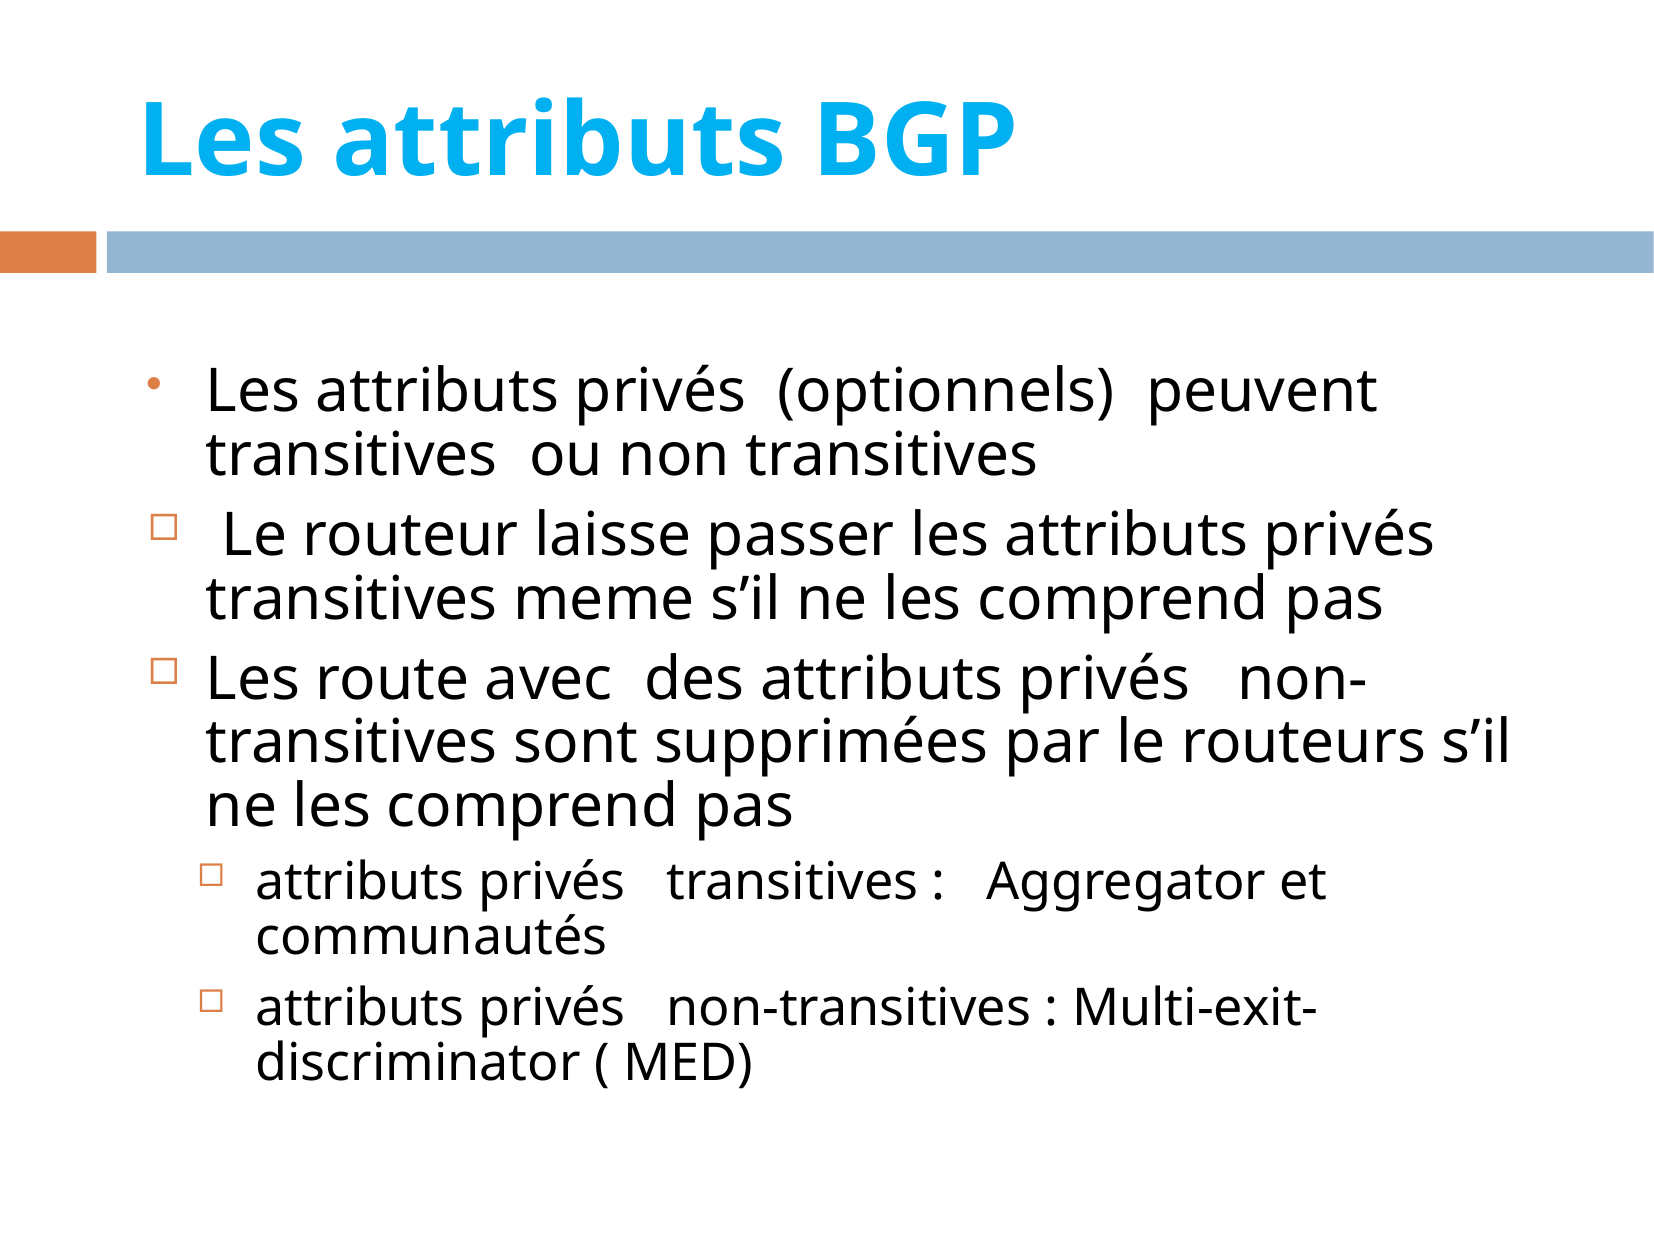

# Les attributs BGP
Les attributs privés (optionnels) peuvent transitives ou non transitives
 Le routeur laisse passer les attributs privés transitives meme s’il ne les comprend pas
Les route avec des attributs privés non-transitives sont supprimées par le routeurs s’il ne les comprend pas
attributs privés transitives : Aggregator et communautés
attributs privés non-transitives : Multi-exit-discriminator ( MED)